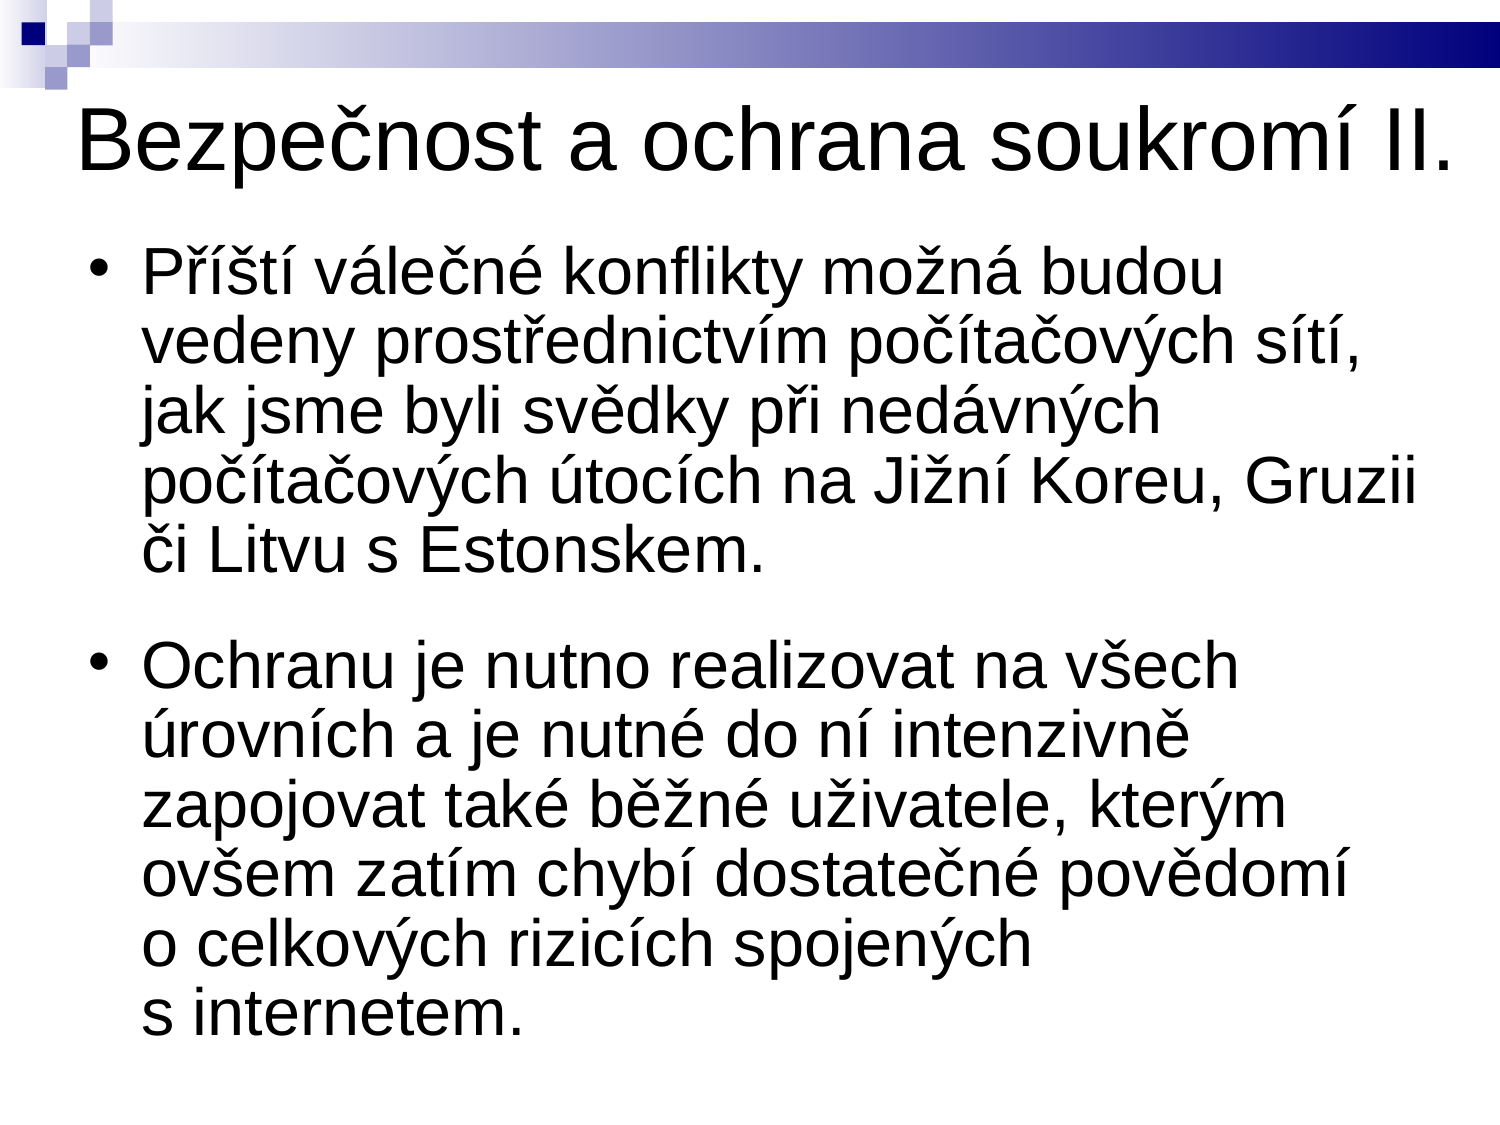

# Bezpečnost a ochrana soukromí II.
Příští válečné konflikty možná budou vedeny prostřednictvím počítačových sítí, jak jsme byli svědky při nedávných počítačových útocích na Jižní Koreu, Gruzii či Litvu s Estonskem.
Ochranu je nutno realizovat na všech úrovních a je nutné do ní intenzivně zapojovat také běžné uživatele, kterým
ovšem zatím chybí dostatečné povědomí
o celkových rizicích spojených
s internetem.